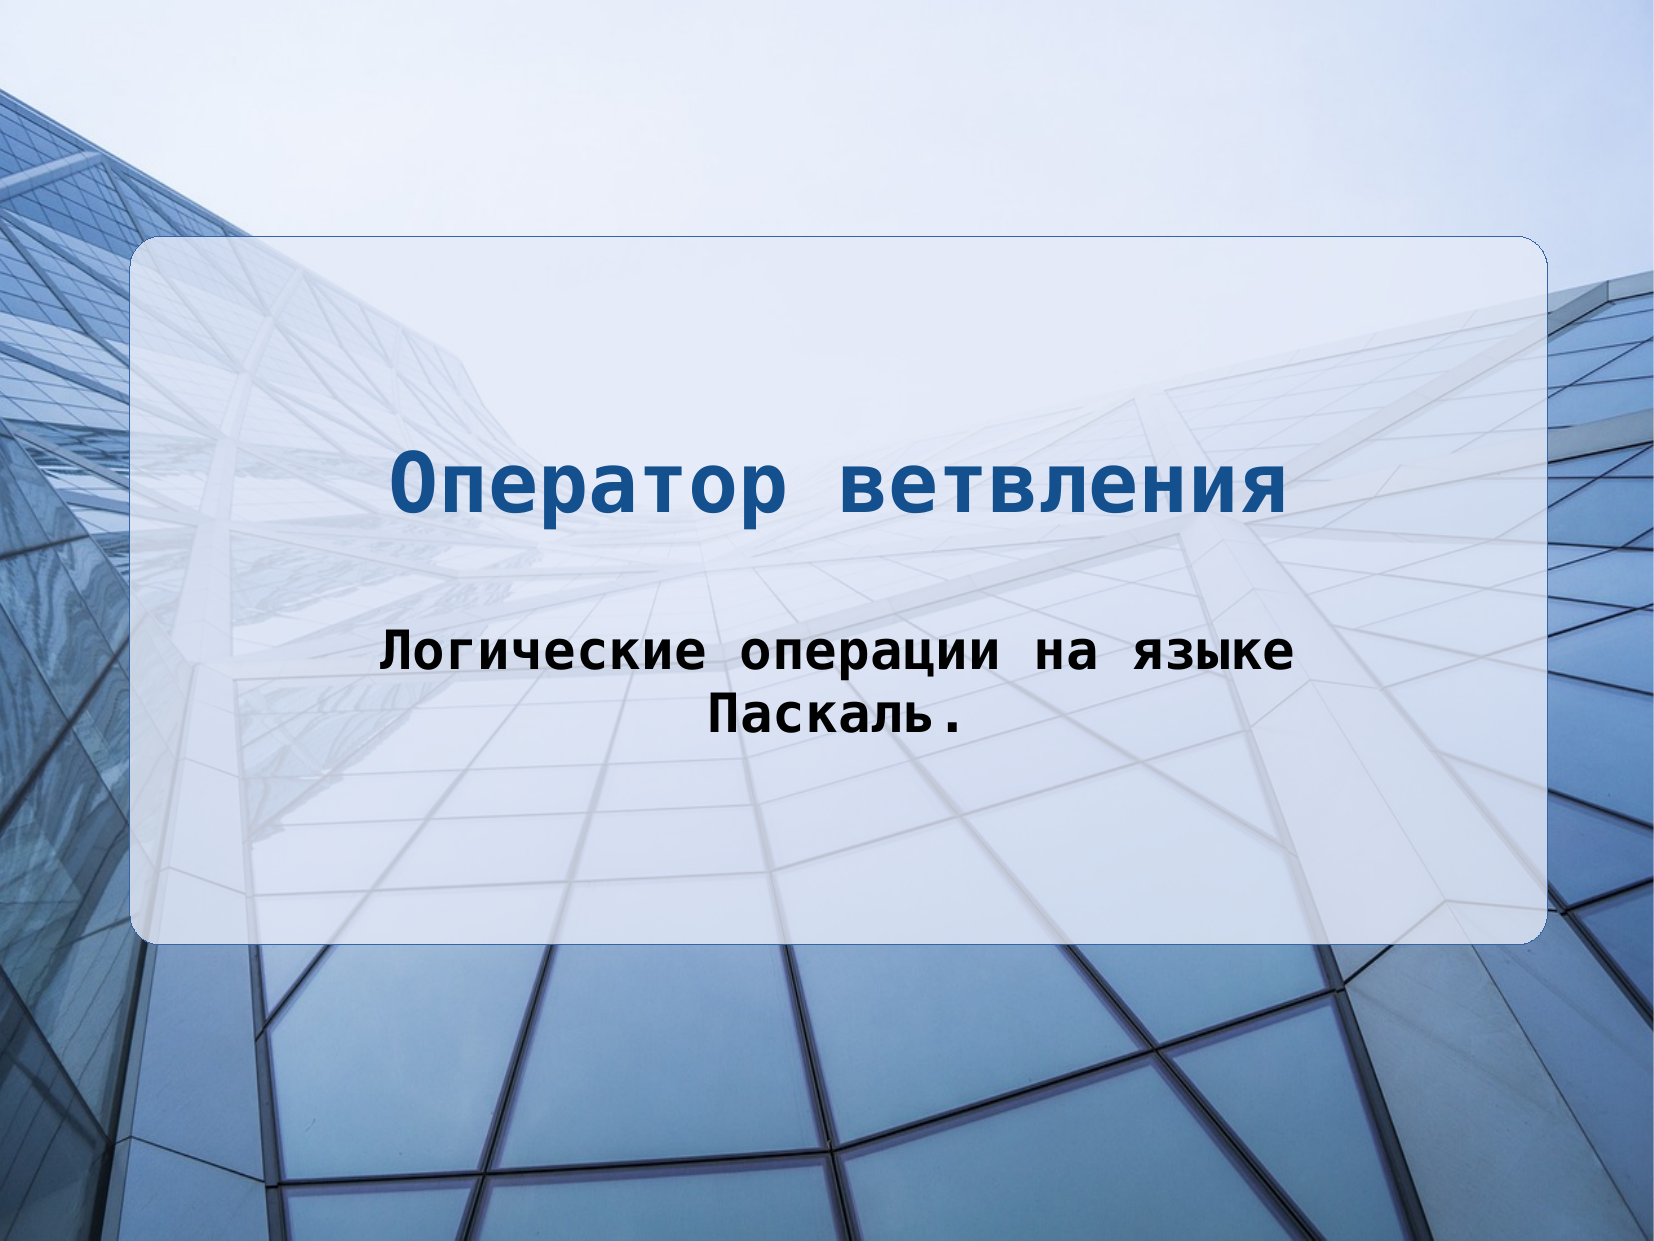

Оператор ветвления
Логические операции на языке Паскаль.